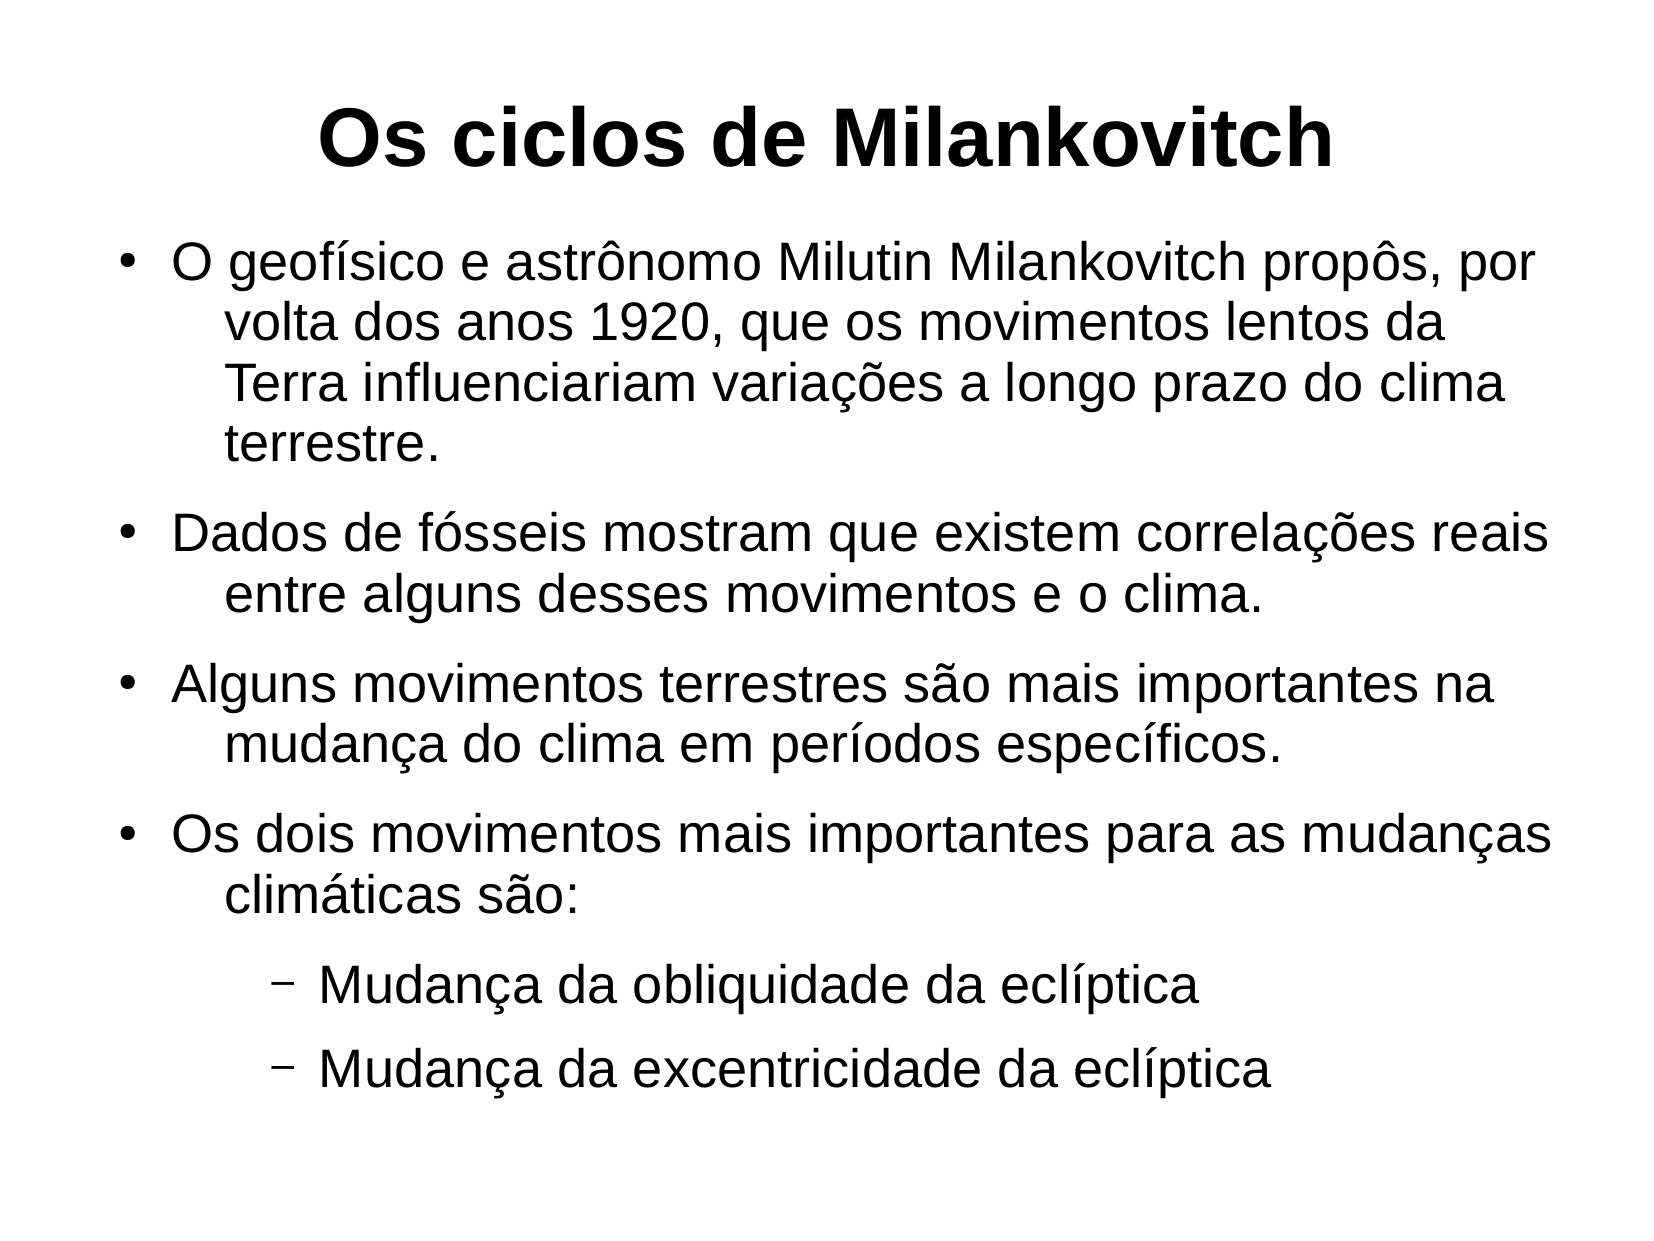

# Os ciclos de Milankovitch
O geofísico e astrônomo Milutin Milankovitch propôs, por volta dos anos 1920, que os movimentos lentos da Terra influenciariam variações a longo prazo do clima terrestre.
Dados de fósseis mostram que existem correlações reais entre alguns desses movimentos e o clima.
Alguns movimentos terrestres são mais importantes na mudança do clima em períodos específicos.
Os dois movimentos mais importantes para as mudanças climáticas são:
Mudança da obliquidade da eclíptica
Mudança da excentricidade da eclíptica